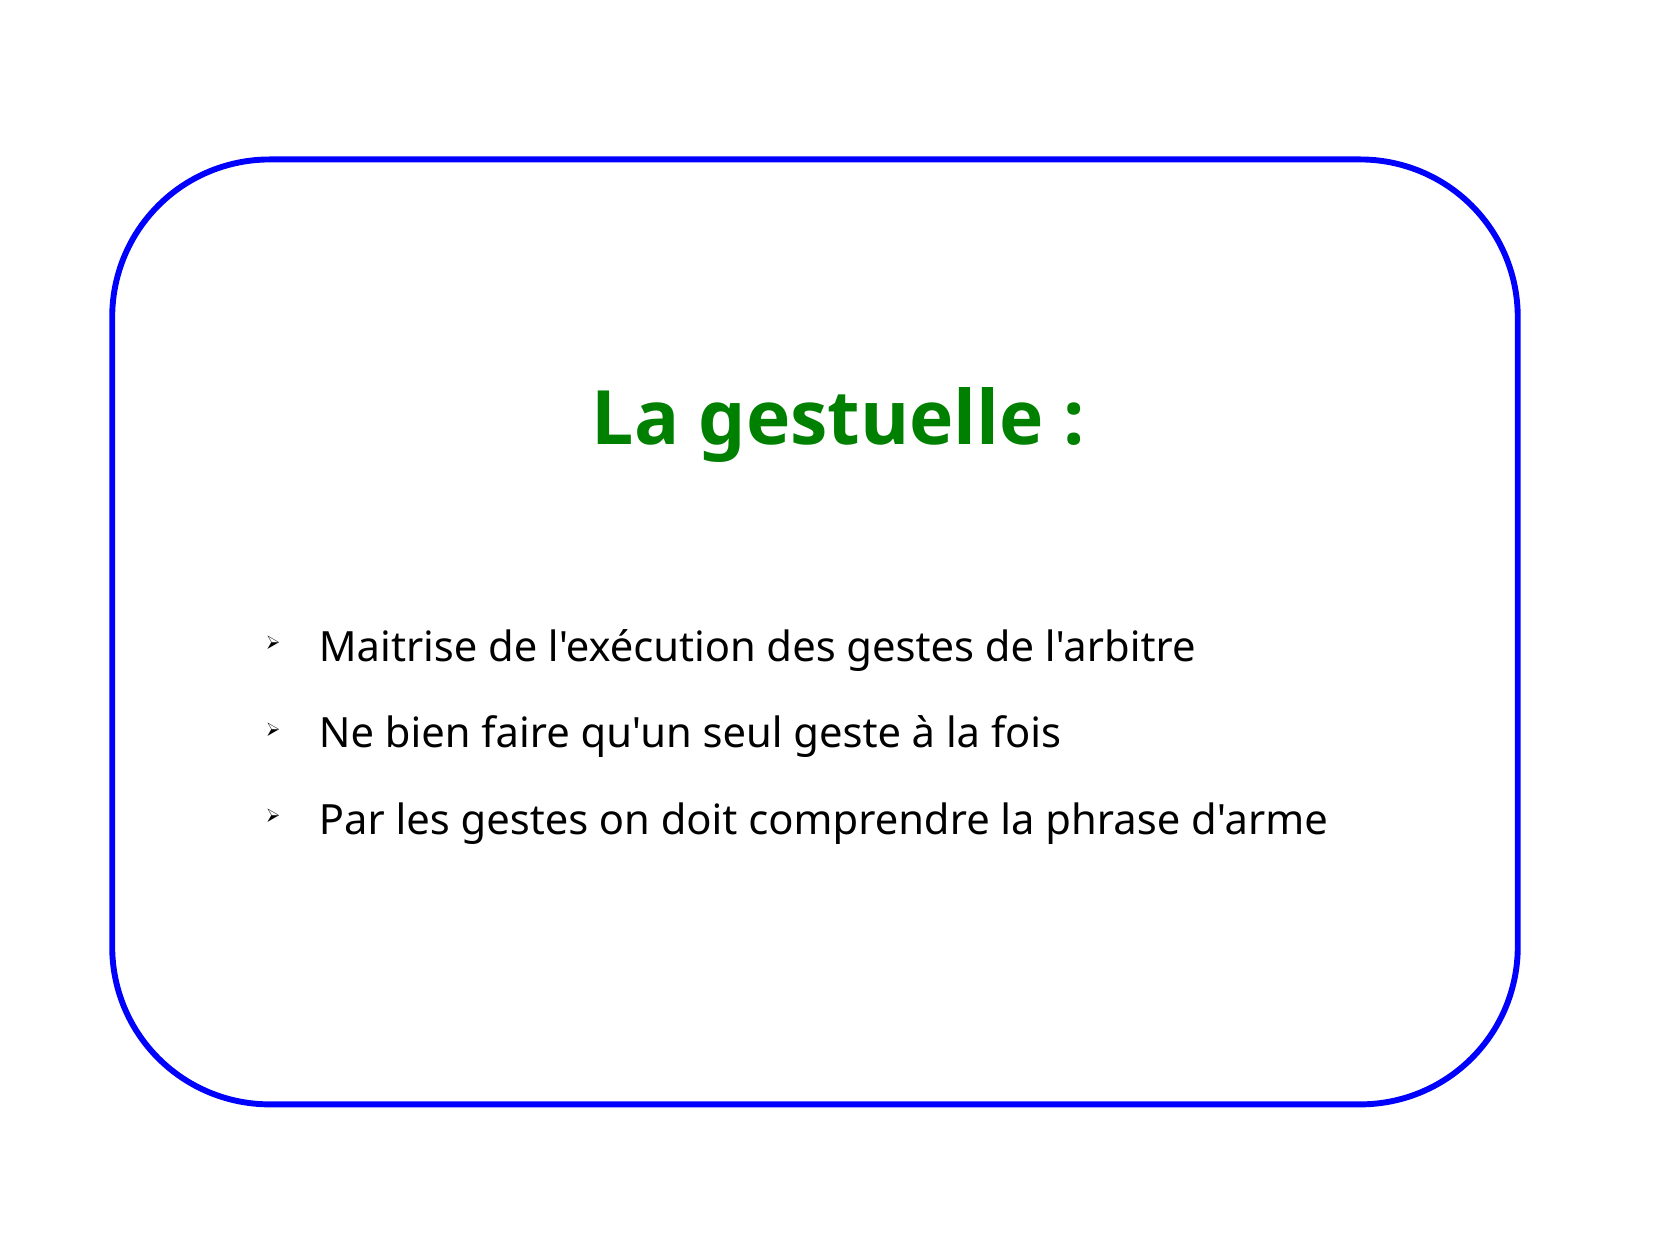

# La gestuelle :
Maitrise de l'exécution des gestes de l'arbitre
Ne bien faire qu'un seul geste à la fois
Par les gestes on doit comprendre la phrase d'arme